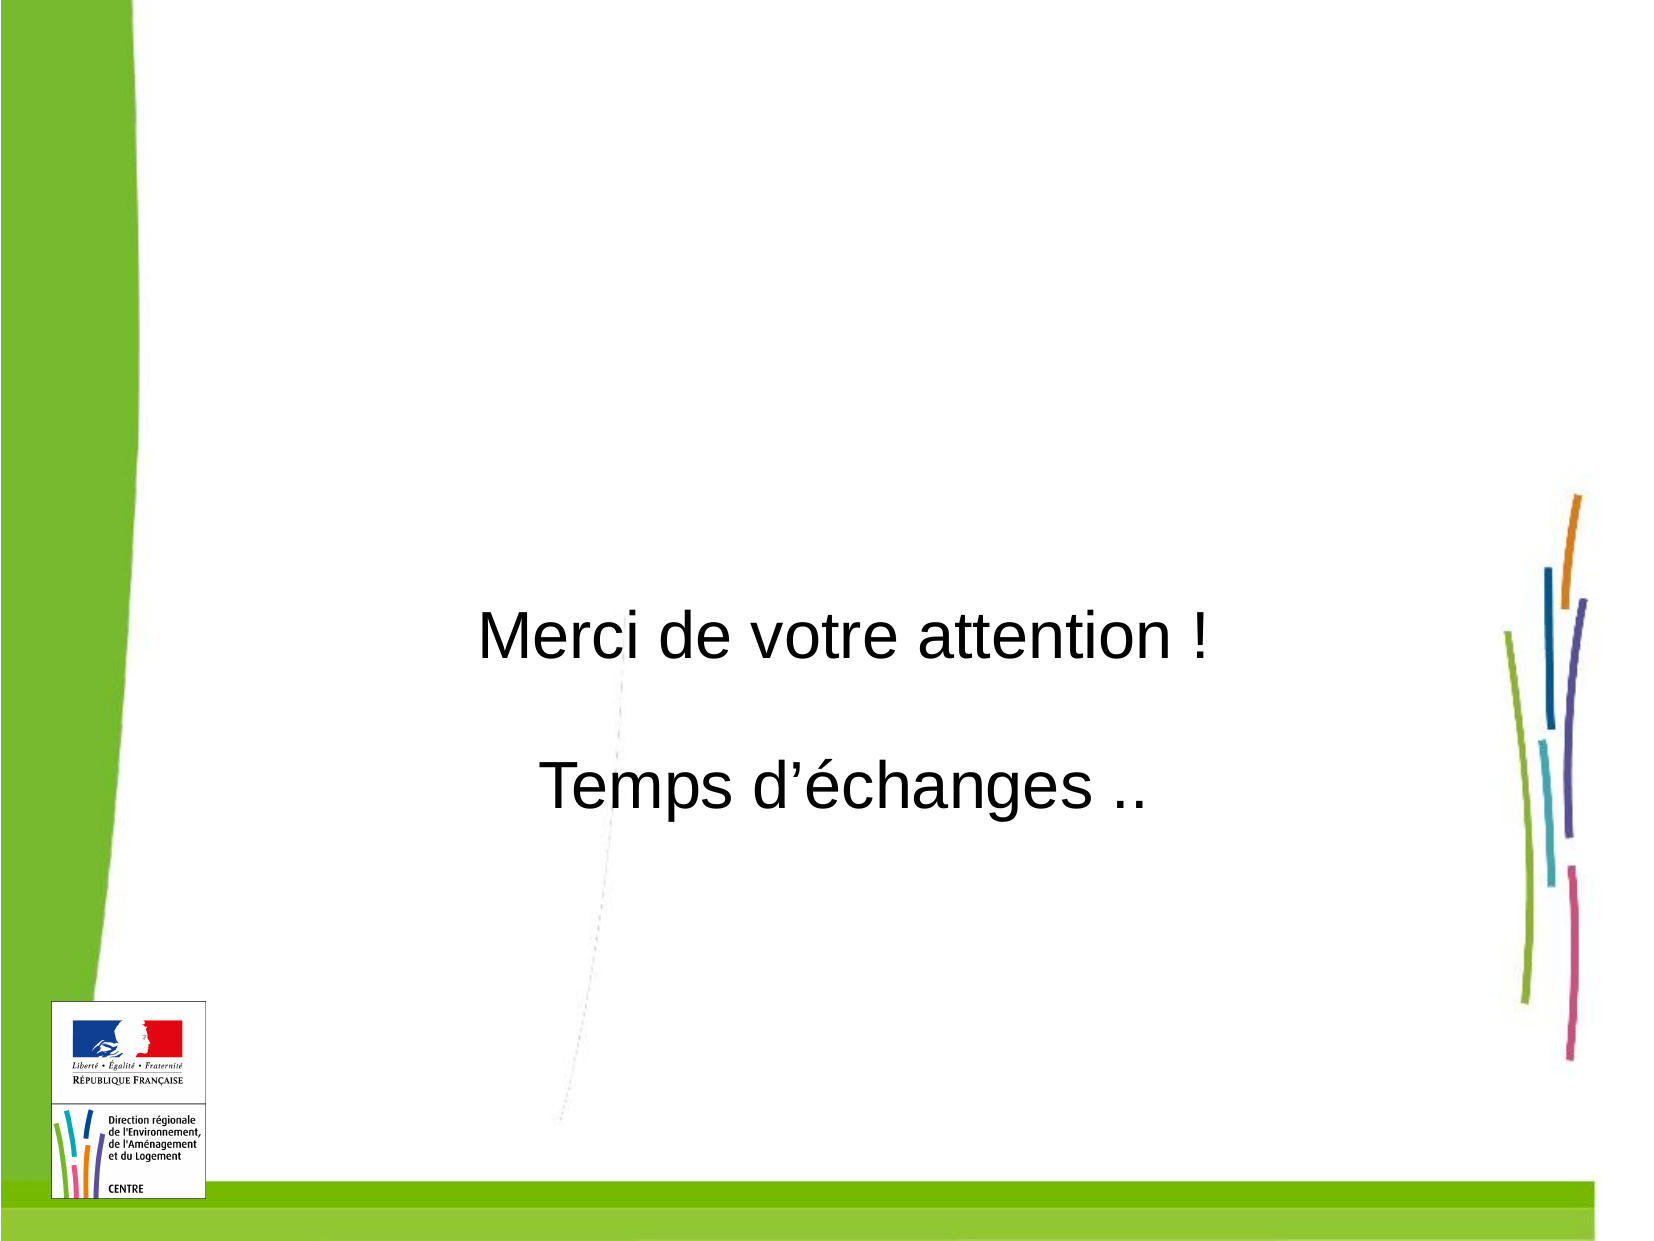

#
Merci de votre attention !
Temps d’échanges ..